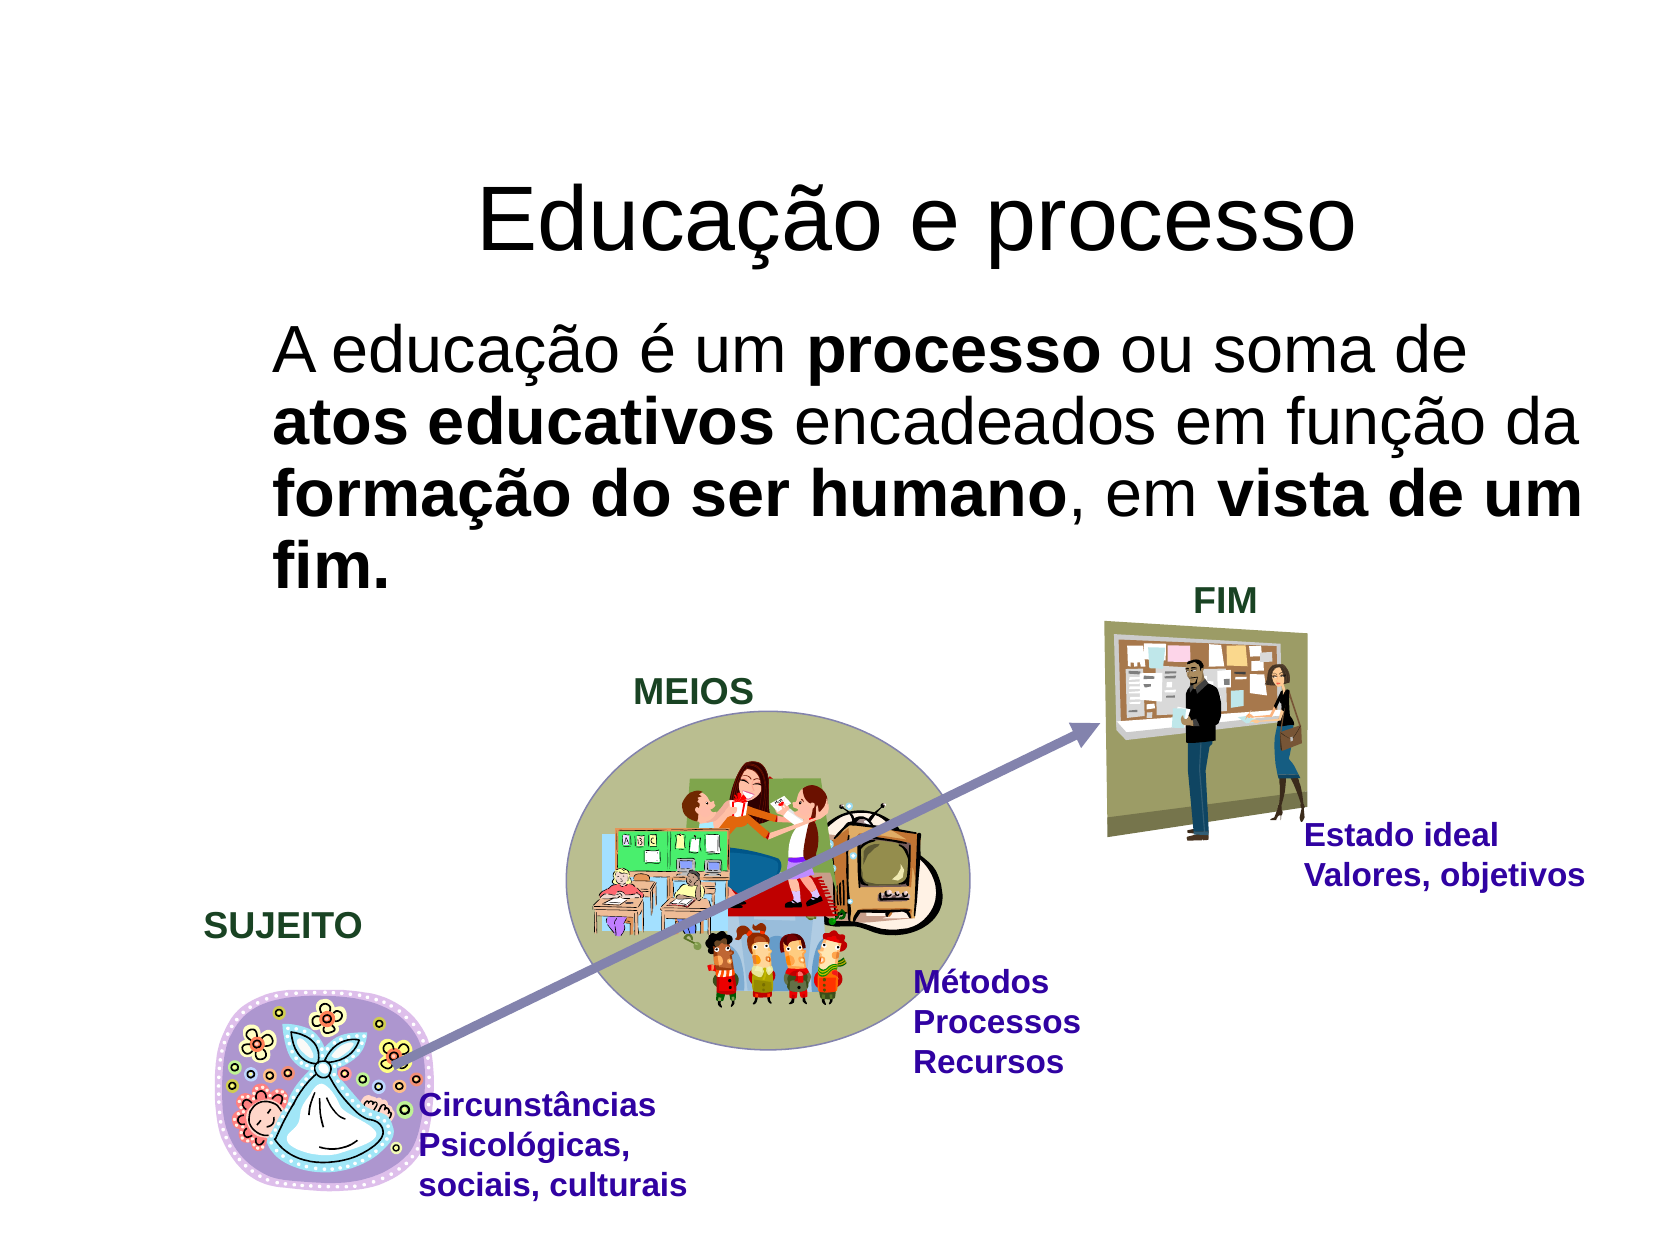

# Educação e processo
	A educação é um processo ou soma de atos educativos encadeados em função da formação do ser humano, em vista de um fim.
FIM
MEIOS
Estado ideal
Valores, objetivos
SUJEITO
Métodos
Processos
Recursos
Circunstâncias
Psicológicas, sociais, culturais